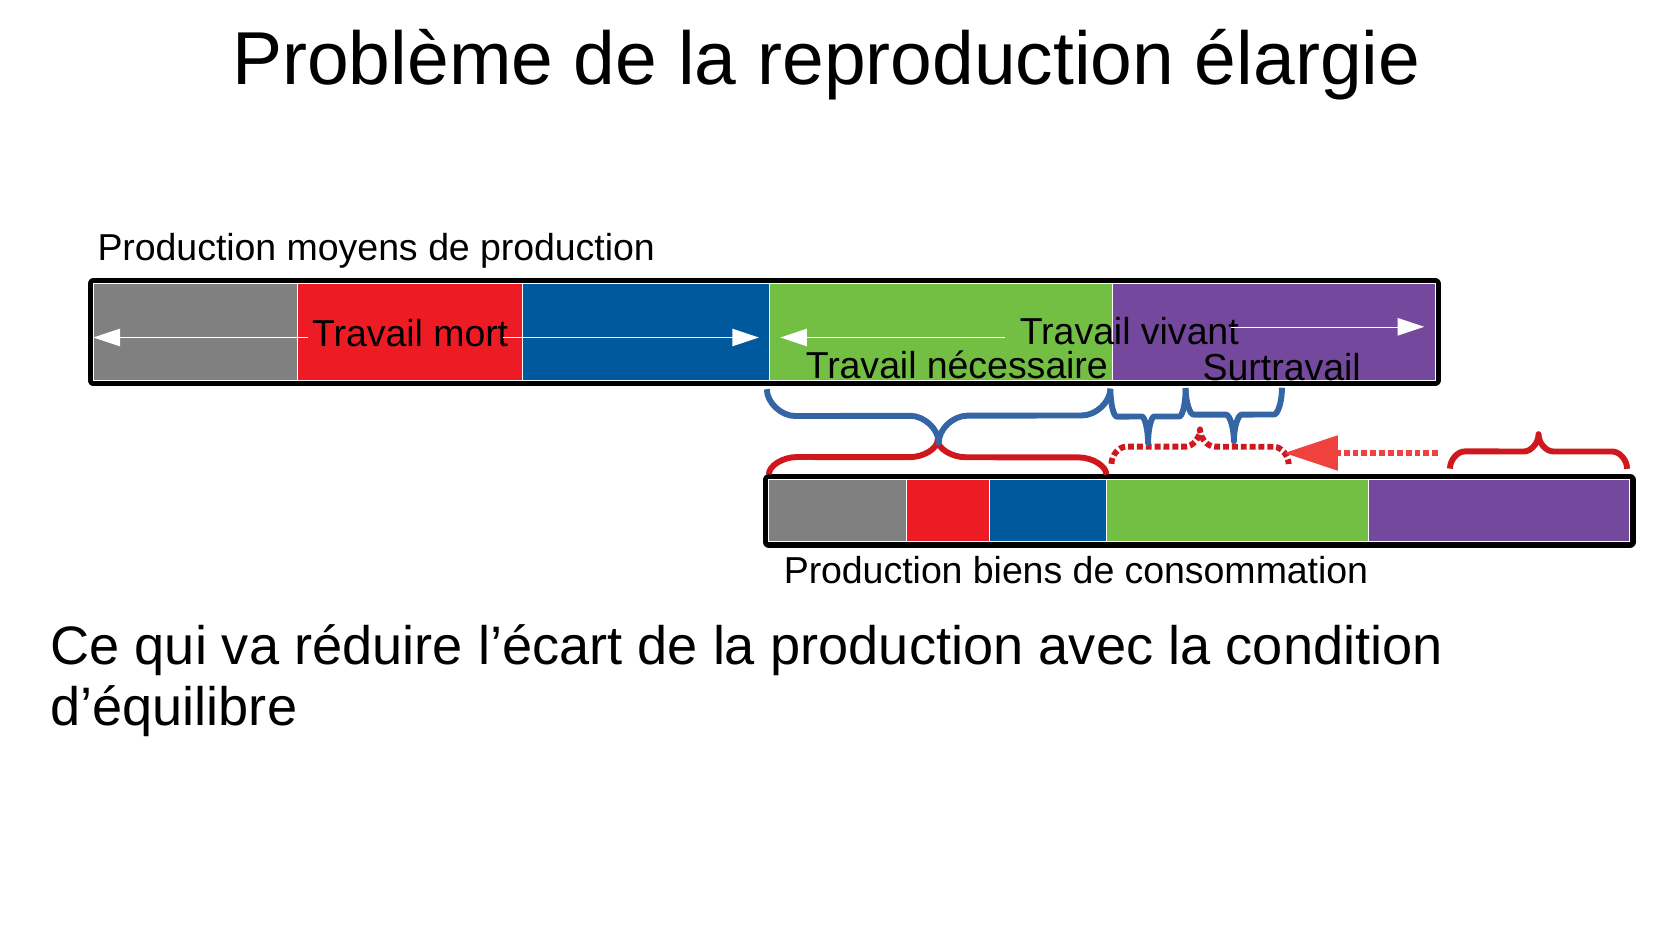

# Problème de la reproduction élargie
Production moyens de production
Travail vivant
Travail mort
Travail nécessaire
Surtravail
Production biens de consommation
Ce qui va réduire l’écart de la production avec la condition d’équilibre